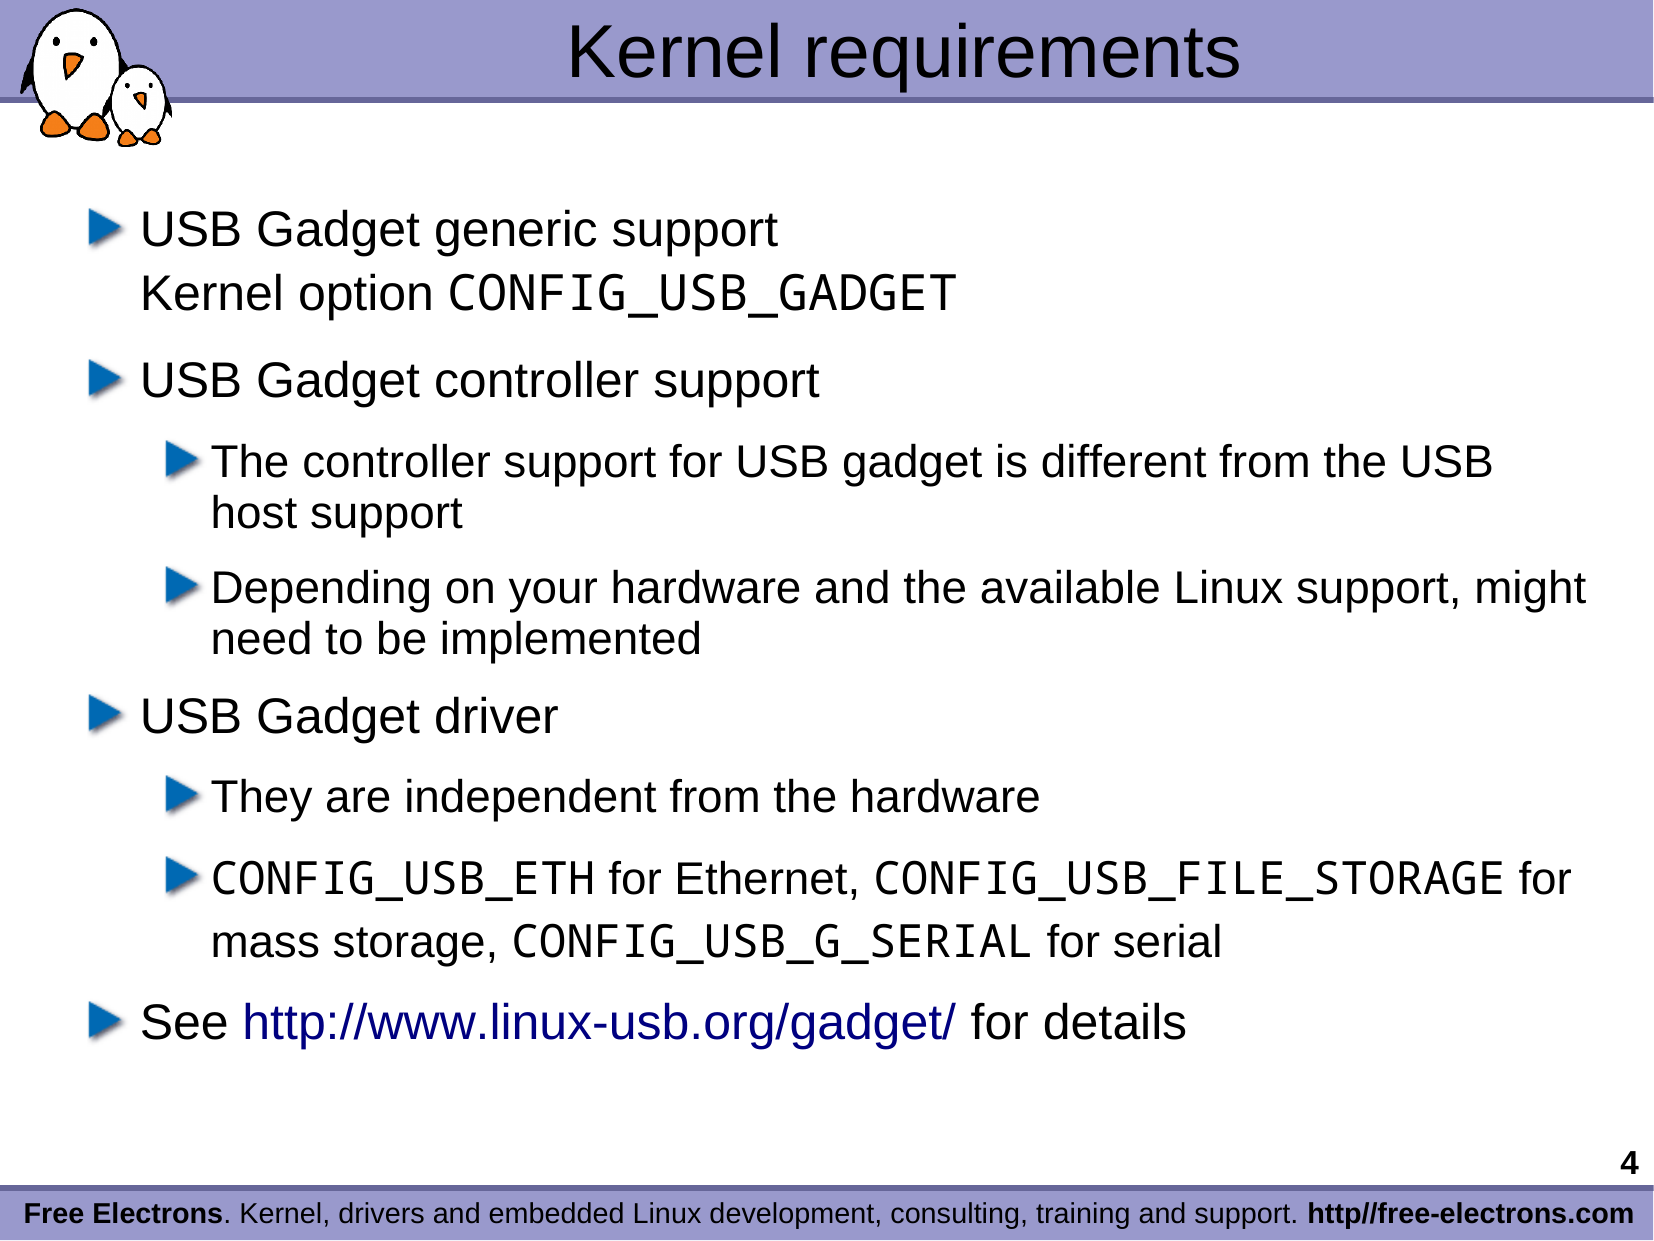

# Kernel requirements
USB Gadget generic support
Kernel option CONFIG_USB_GADGET
USB Gadget controller support
The controller support for USB gadget is different from the USB host support
Depending on your hardware and the available Linux support, might need to be implemented
USB Gadget driver
They are independent from the hardware
CONFIG_USB_ETH for Ethernet, CONFIG_USB_FILE_STORAGE for mass storage, CONFIG_USB_G_SERIAL for serial
See http://www.linux-usb.org/gadget/ for details